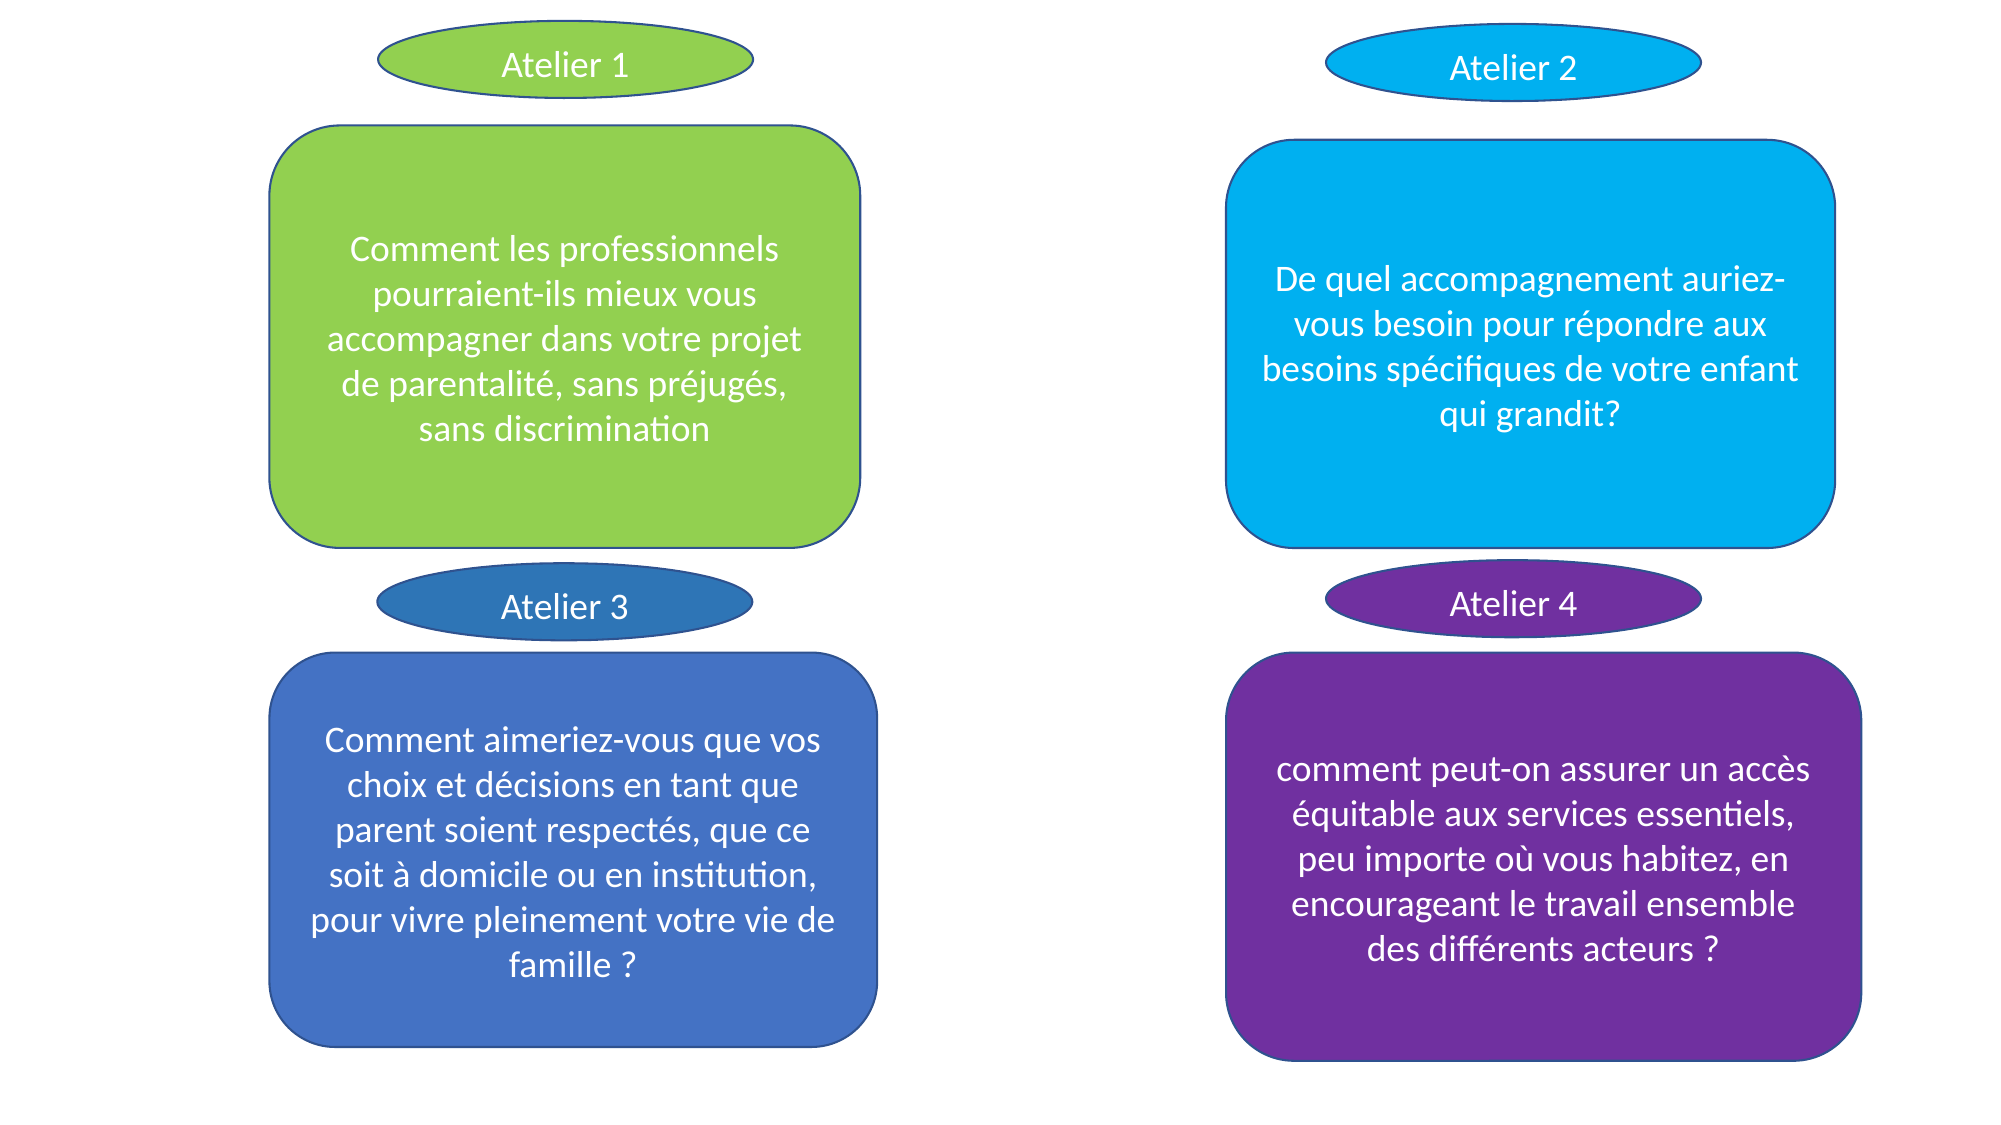

Atelier 1
Atelier 2
Comment les professionnels pourraient-ils mieux vous accompagner dans votre projet de parentalité, sans préjugés, sans discrimination
De quel accompagnement auriez-vous besoin pour répondre aux besoins spécifiques de votre enfant qui grandit?
Atelier 4
Atelier 3
Comment aimeriez-vous que vos choix et décisions en tant que parent soient respectés, que ce soit à domicile ou en institution, pour vivre pleinement votre vie de famille ?
comment peut-on assurer un accès équitable aux services essentiels, peu importe où vous habitez, en encourageant le travail ensemble des différents acteurs ?